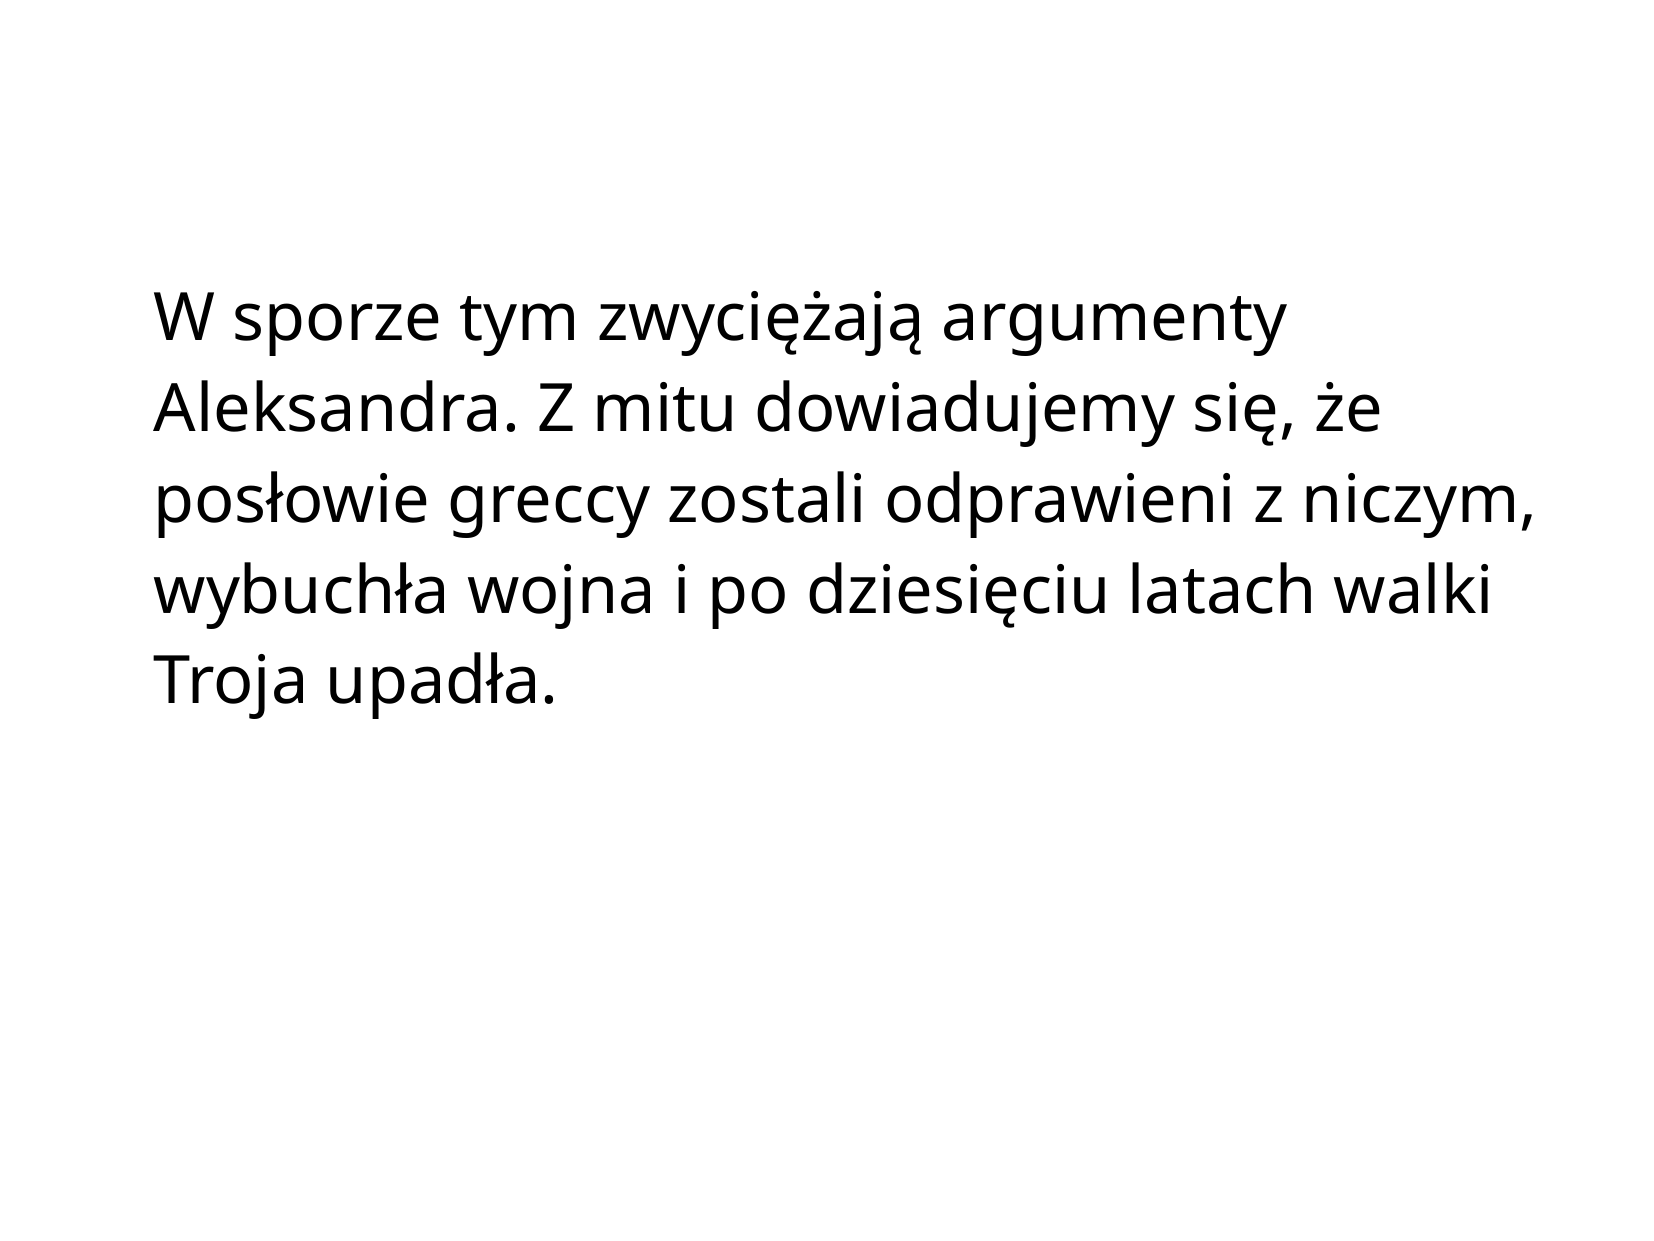

#
W sporze tym zwyciężają argumenty Aleksandra. Z mitu dowiadujemy się, że posłowie greccy zostali odprawieni z niczym, wybuchła wojna i po dziesięciu latach walki Troja upadła.